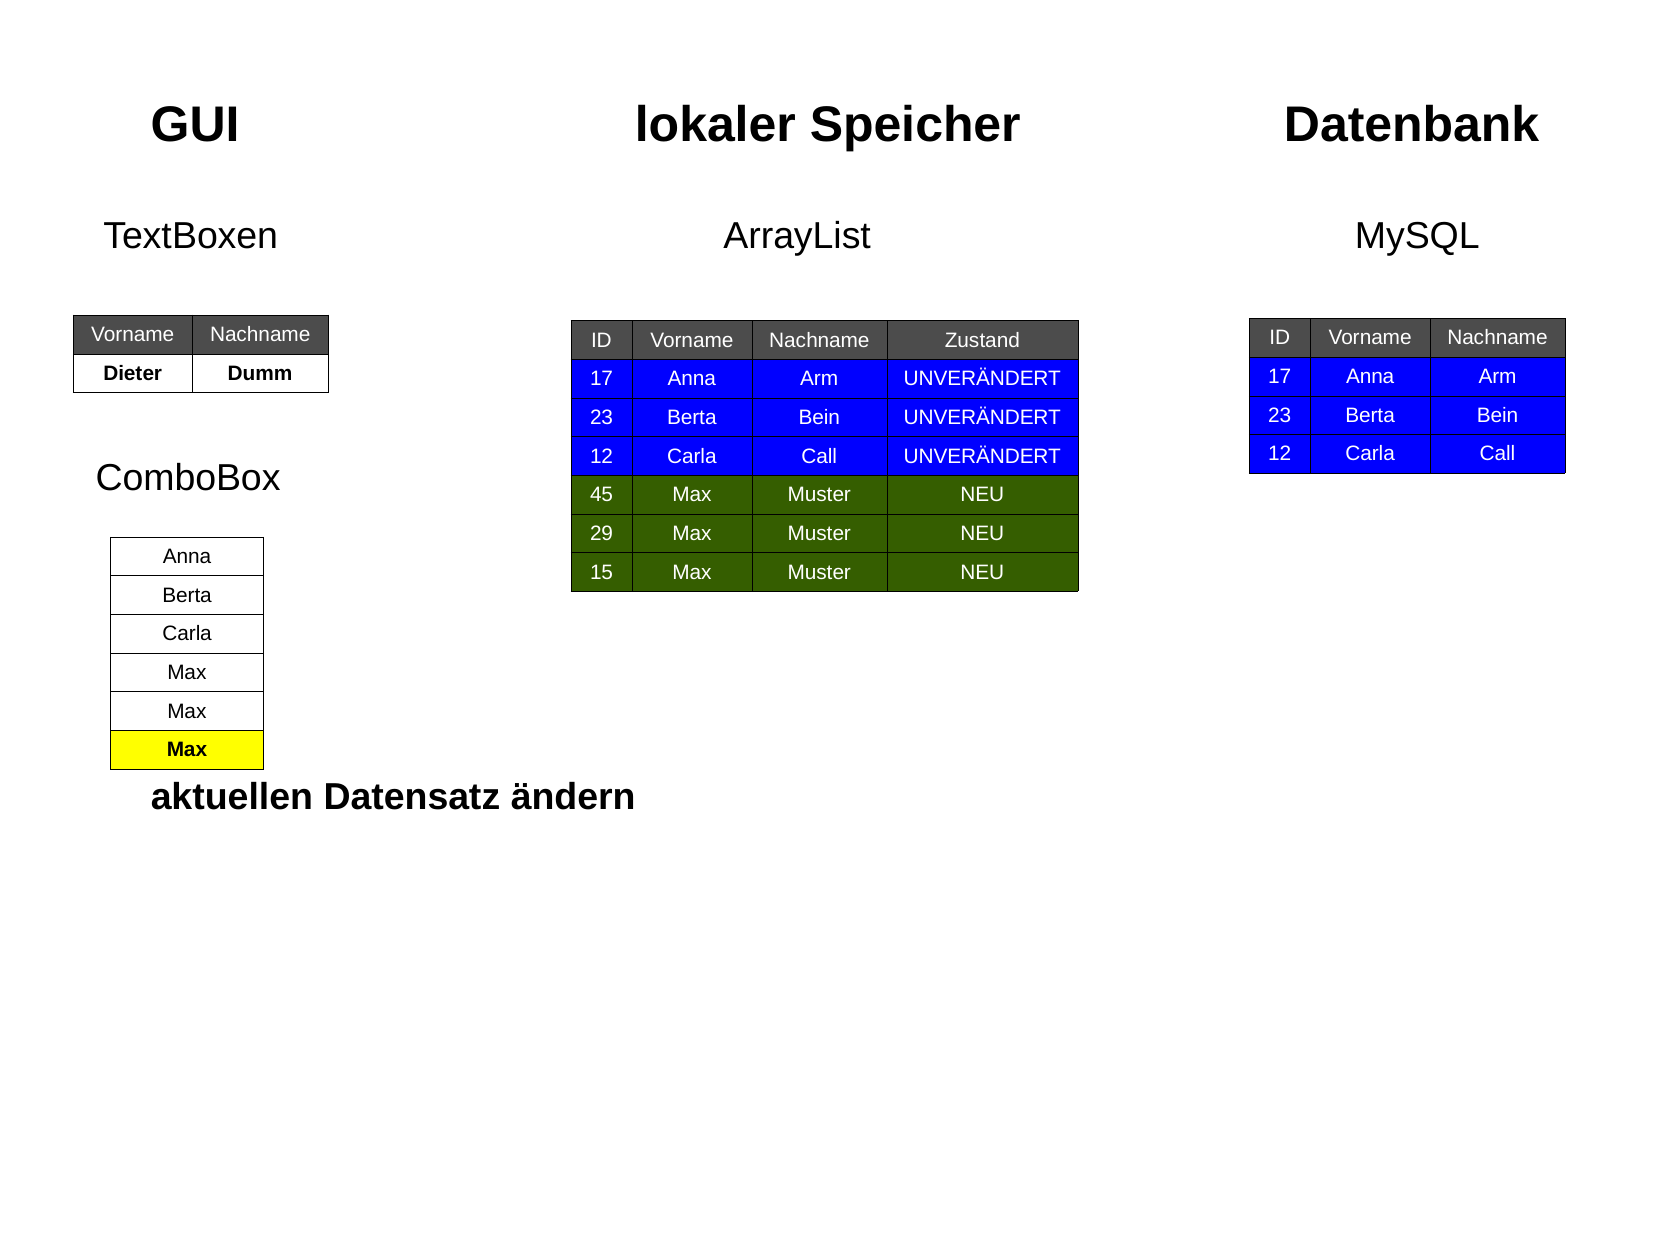

GUI
lokaler Speicher
Datenbank
TextBoxen
ArrayList
MySQL
| Vorname | Nachname |
| --- | --- |
| Dieter | Dumm |
| ID | Vorname | Nachname |
| --- | --- | --- |
| 17 | Anna | Arm |
| 23 | Berta | Bein |
| 12 | Carla | Call |
| ID | Vorname | Nachname | Zustand |
| --- | --- | --- | --- |
| 17 | Anna | Arm | UNVERÄNDERT |
| 23 | Berta | Bein | UNVERÄNDERT |
| 12 | Carla | Call | UNVERÄNDERT |
| 45 | Max | Muster | NEU |
| 29 | Max | Muster | NEU |
| 15 | Max | Muster | NEU |
ComboBox
| Anna |
| --- |
| Berta |
| Carla |
| Max |
| Max |
| Max |
aktuellen Datensatz ändern